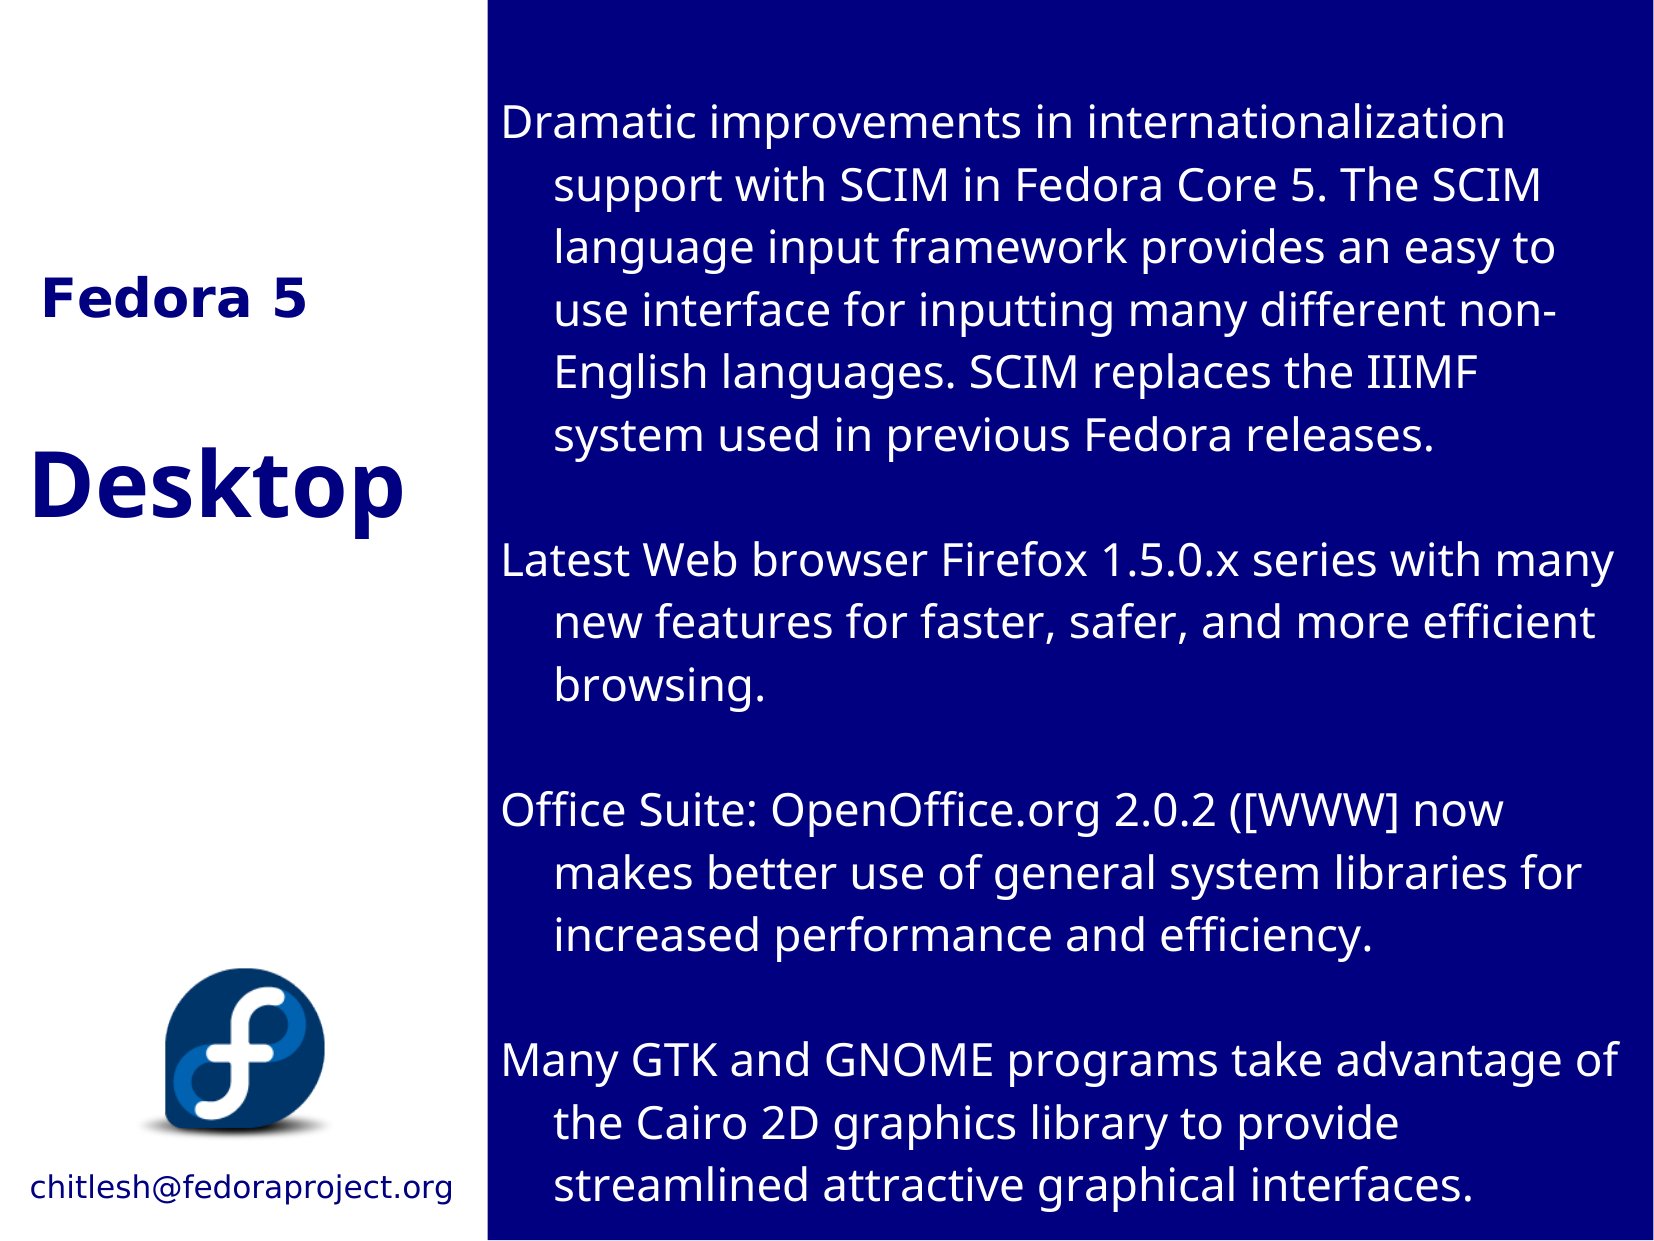

Dramatic improvements in internationalization support with SCIM in Fedora Core 5. The SCIM language input framework provides an easy to use interface for inputting many different non-English languages. SCIM replaces the IIIMF system used in previous Fedora releases.
Latest Web browser Firefox 1.5.0.x series with many new features for faster, safer, and more efficient browsing.
Office Suite: OpenOffice.org 2.0.2 ([WWW] now makes better use of general system libraries for increased performance and efficiency.
Many GTK and GNOME programs take advantage of the Cairo 2D graphics library to provide streamlined attractive graphical interfaces.
Fedora 5
Desktop